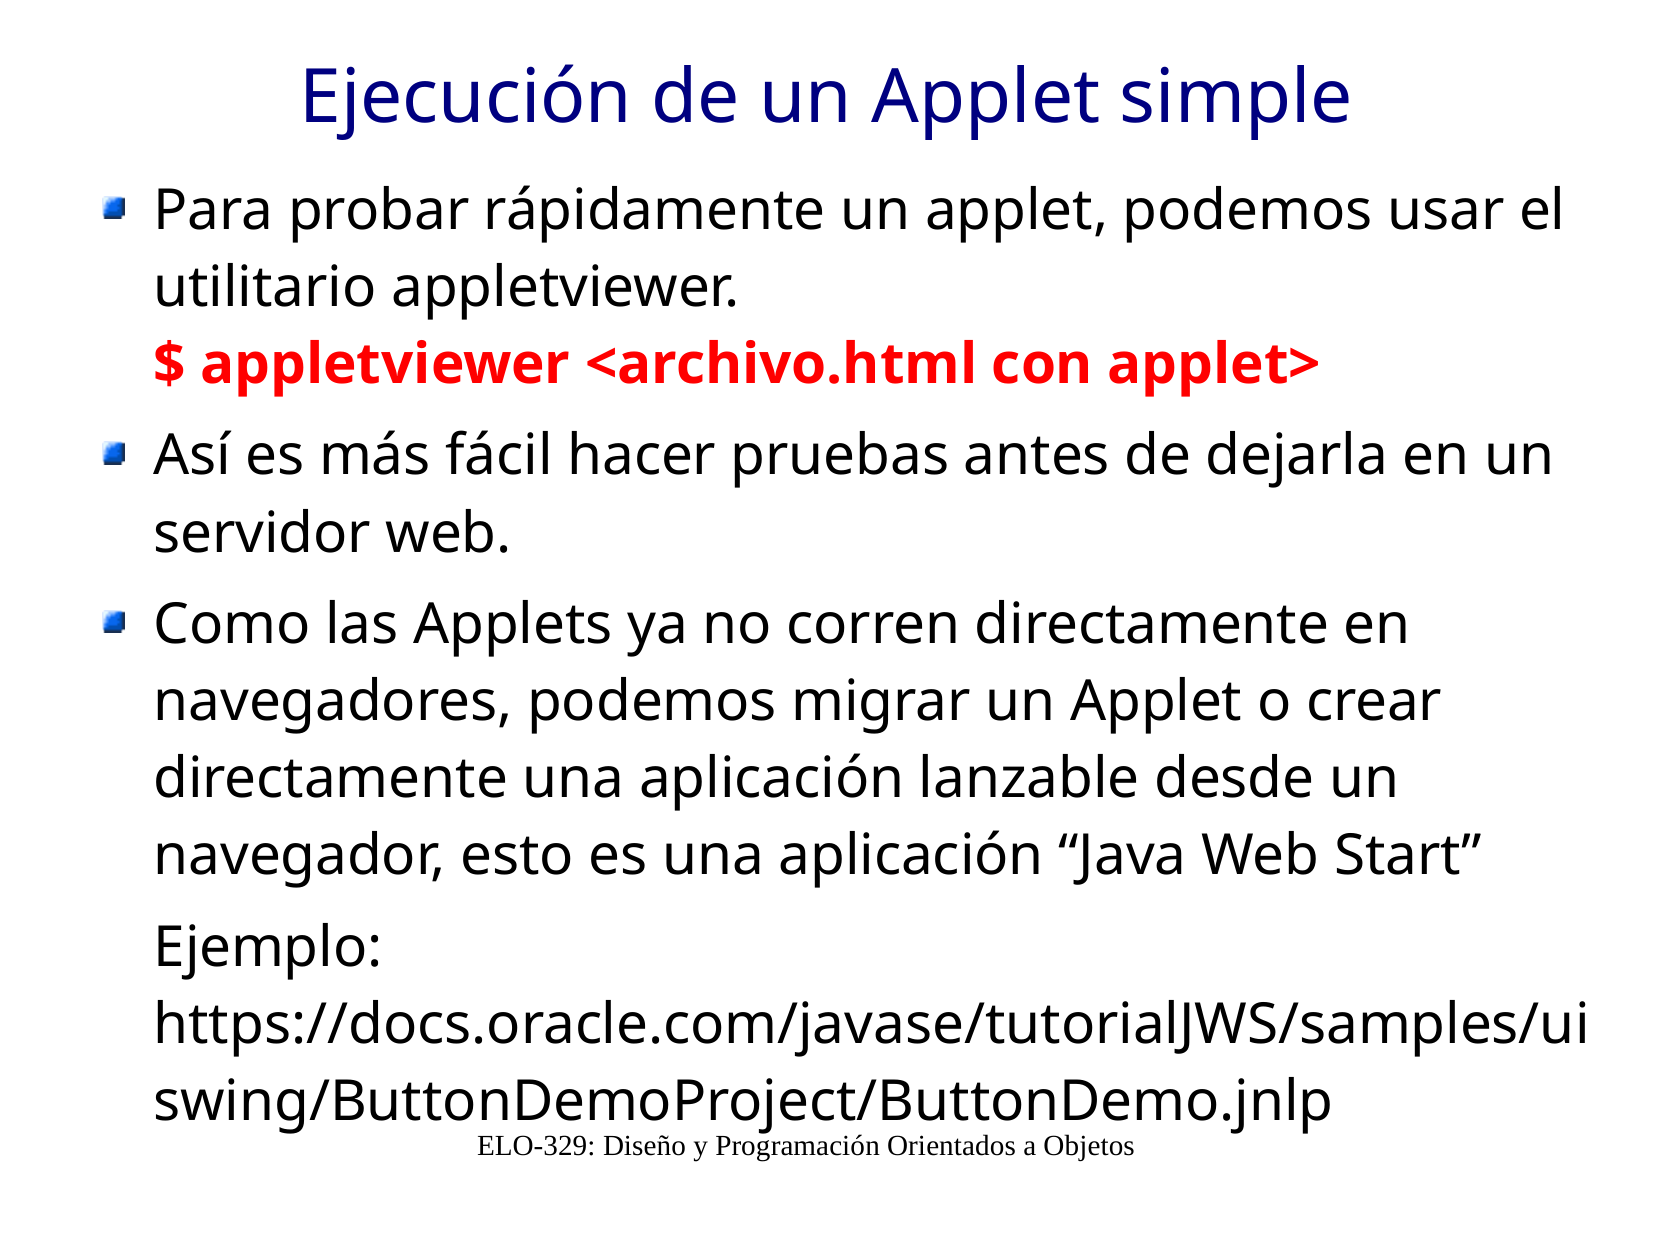

# Ejecución de un Applet simple‏
Para probar rápidamente un applet, podemos usar el utilitario appletviewer.
$ appletviewer <archivo.html con applet>
Así es más fácil hacer pruebas antes de dejarla en un servidor web.
Como las Applets ya no corren directamente en navegadores, podemos migrar un Applet o crear directamente una aplicación lanzable desde un navegador, esto es una aplicación “Java Web Start”
Ejemplo: https://docs.oracle.com/javase/tutorialJWS/samples/uiswing/ButtonDemoProject/ButtonDemo.jnlp